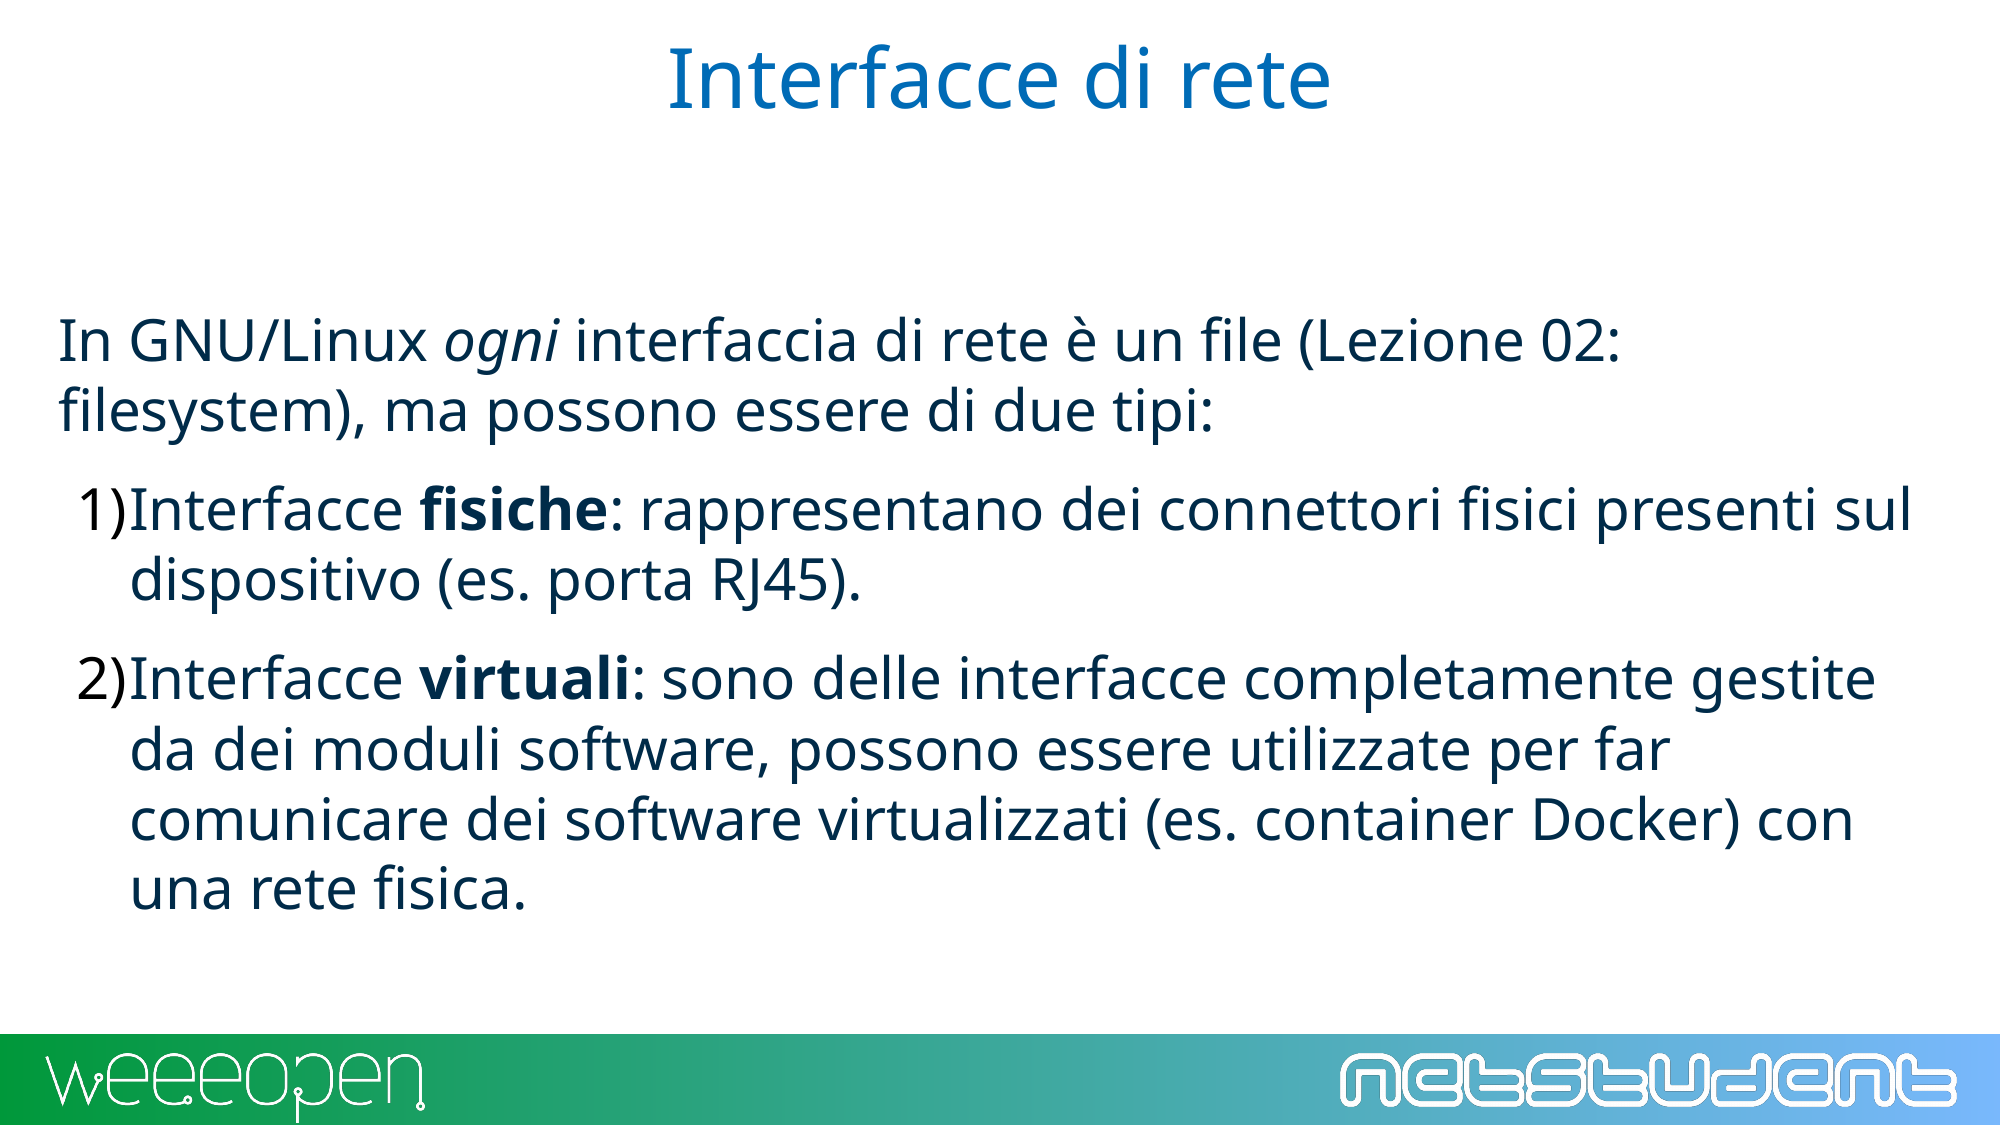

# Interfacce di rete
In GNU/Linux ogni interfaccia di rete è un file (Lezione 02: filesystem), ma possono essere di due tipi:
Interfacce fisiche: rappresentano dei connettori fisici presenti sul dispositivo (es. porta RJ45).
Interfacce virtuali: sono delle interfacce completamente gestite da dei moduli software, possono essere utilizzate per far comunicare dei software virtualizzati (es. container Docker) con una rete fisica.